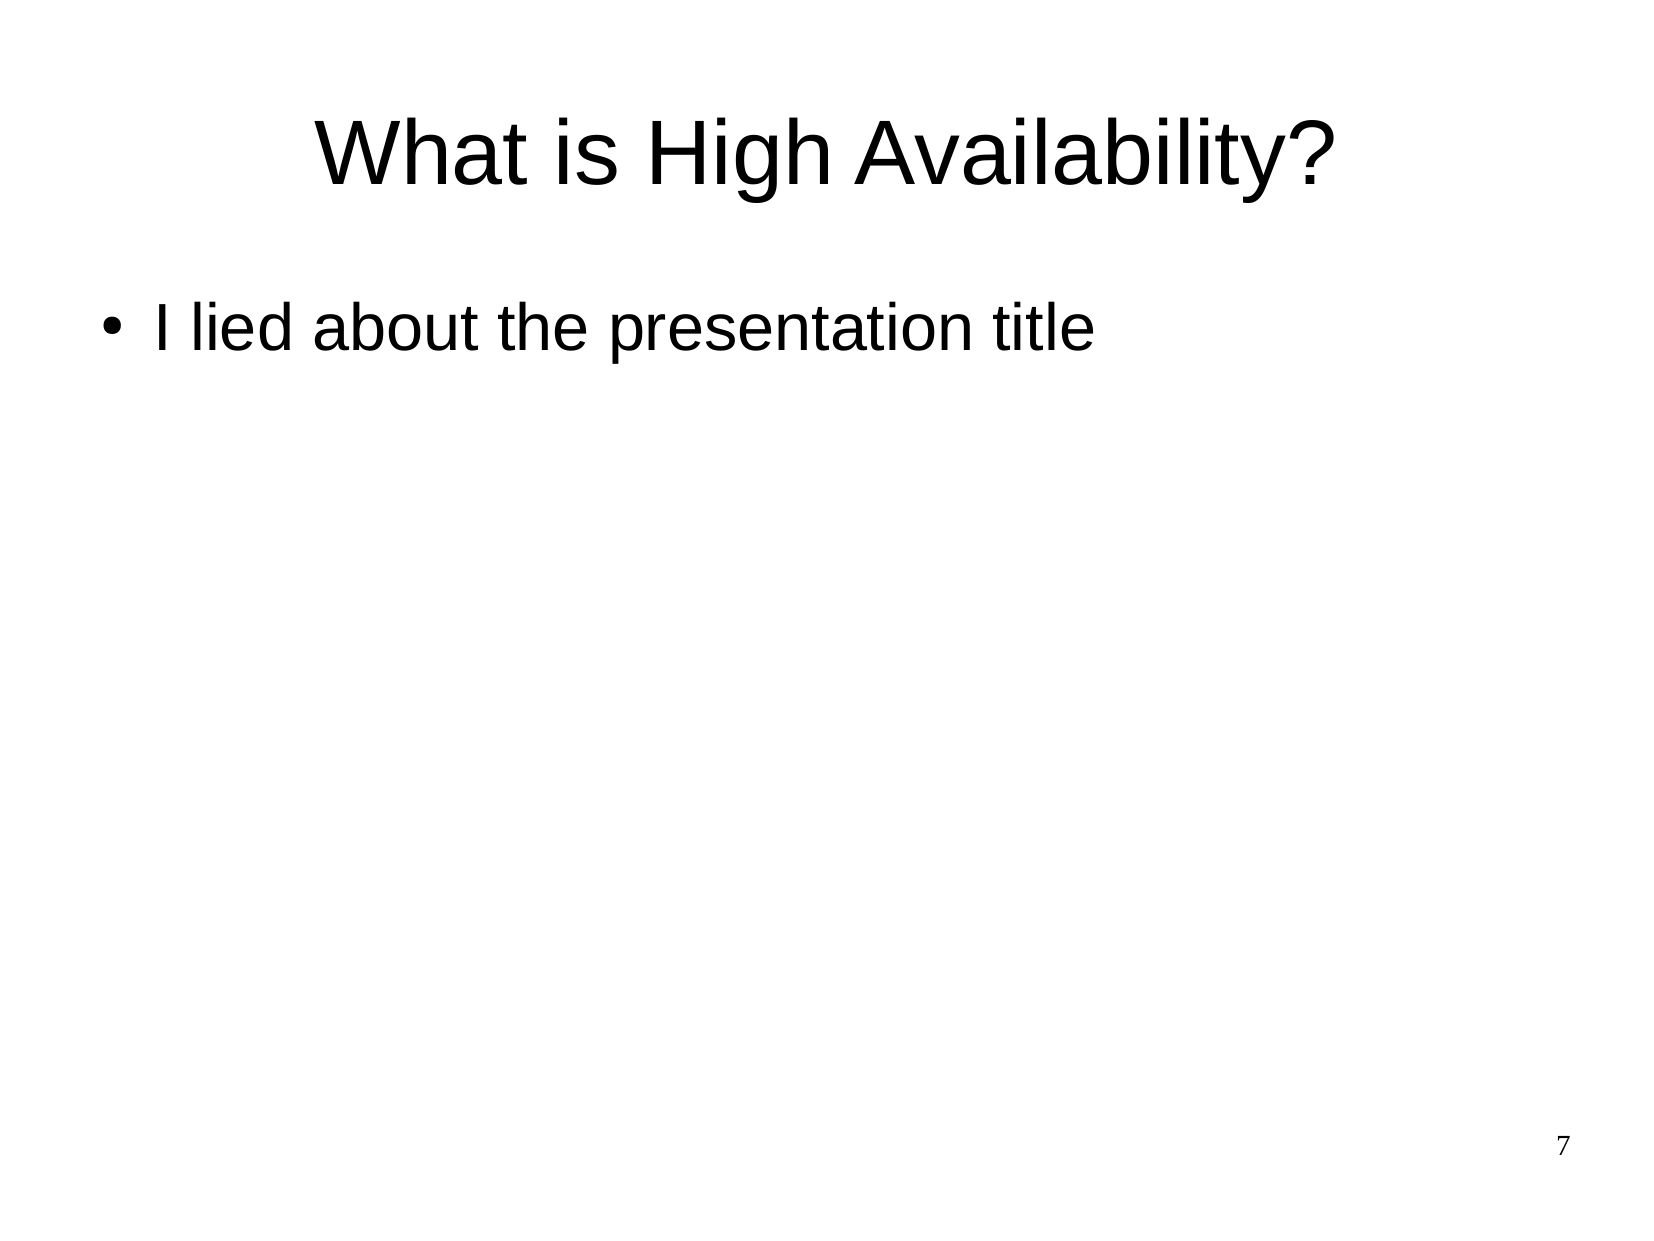

# What is High Availability?
I lied about the presentation title
7